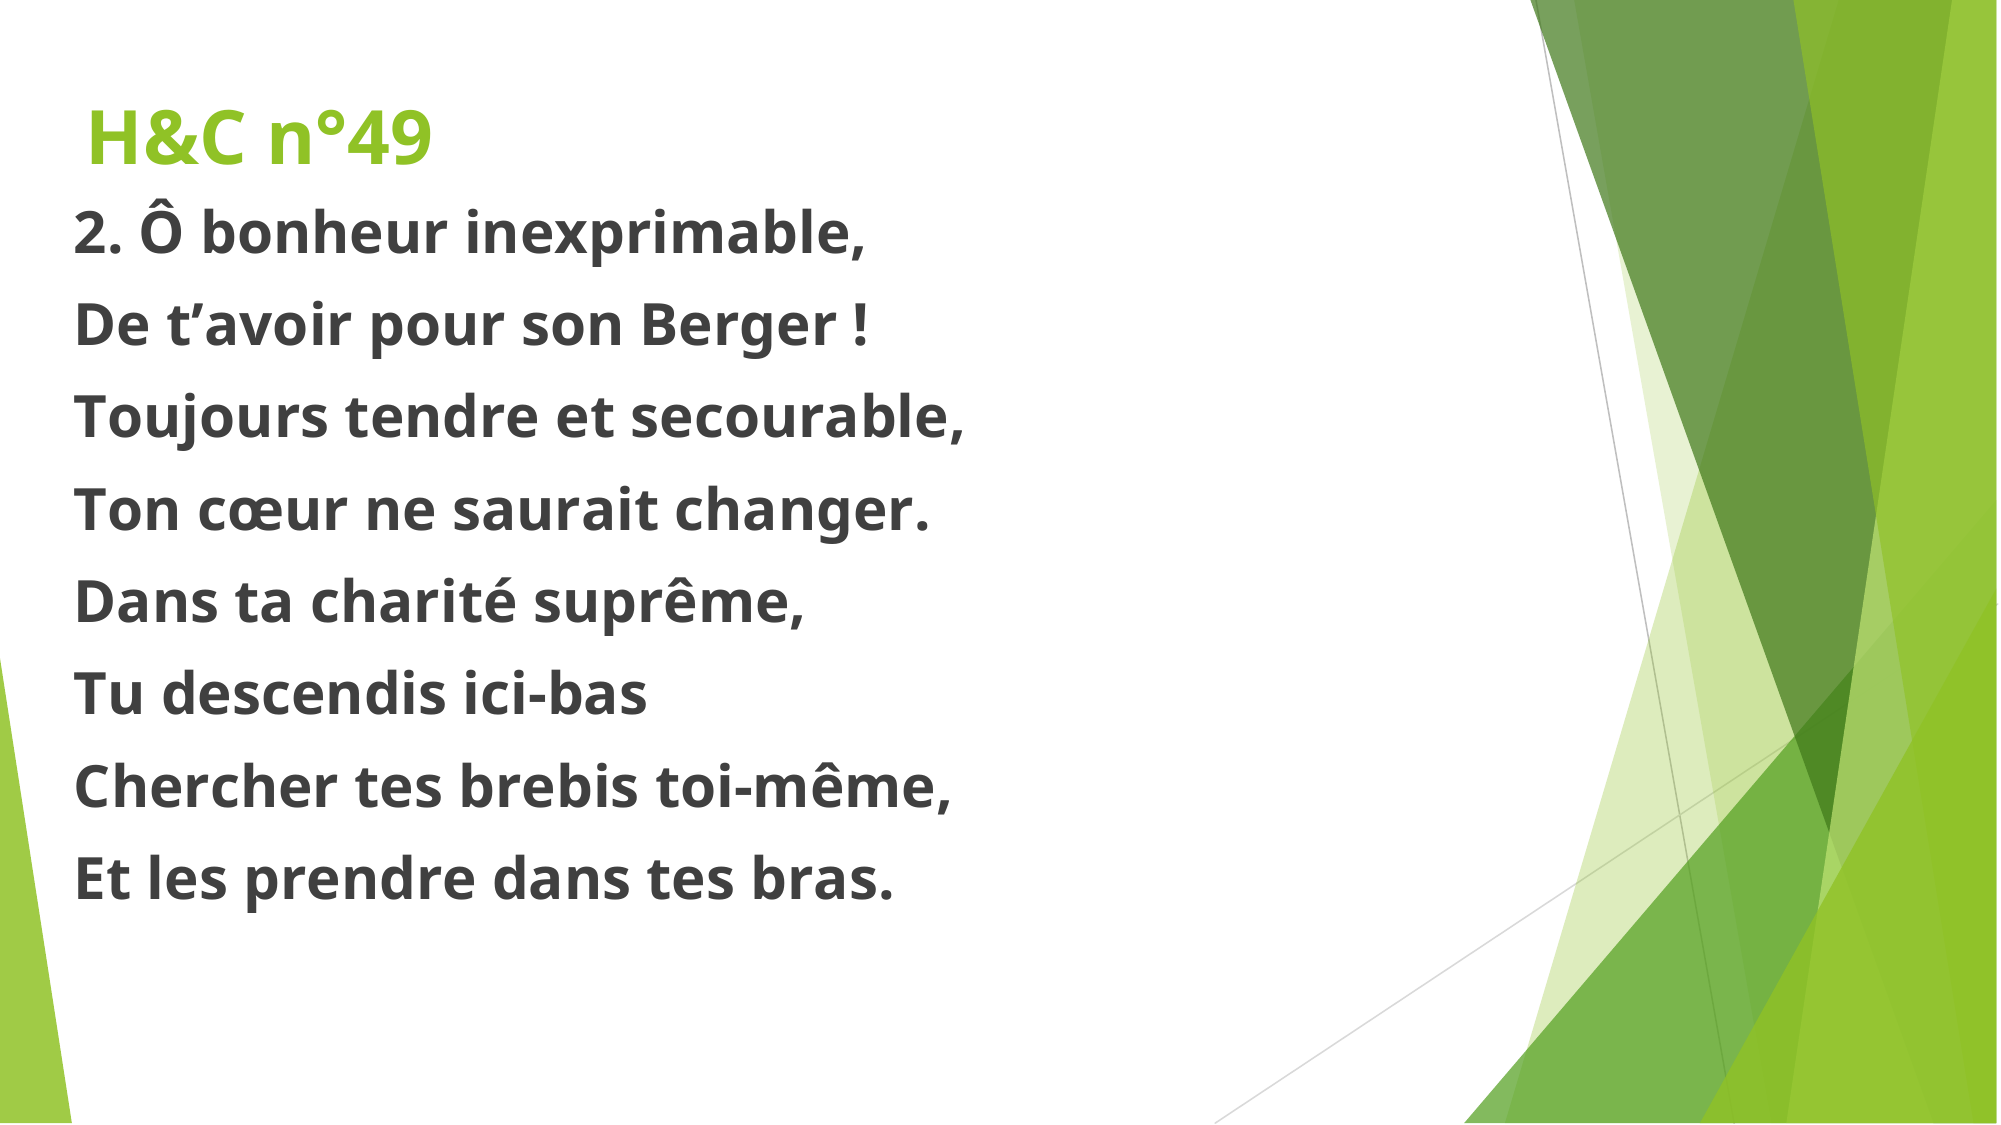

H&C n°49
2. Ô bonheur inexprimable,
De t’avoir pour son Berger !
Toujours tendre et secourable,
Ton cœur ne saurait changer.
Dans ta charité suprême,
Tu descendis ici-bas
Chercher tes brebis toi-même,
Et les prendre dans tes bras.